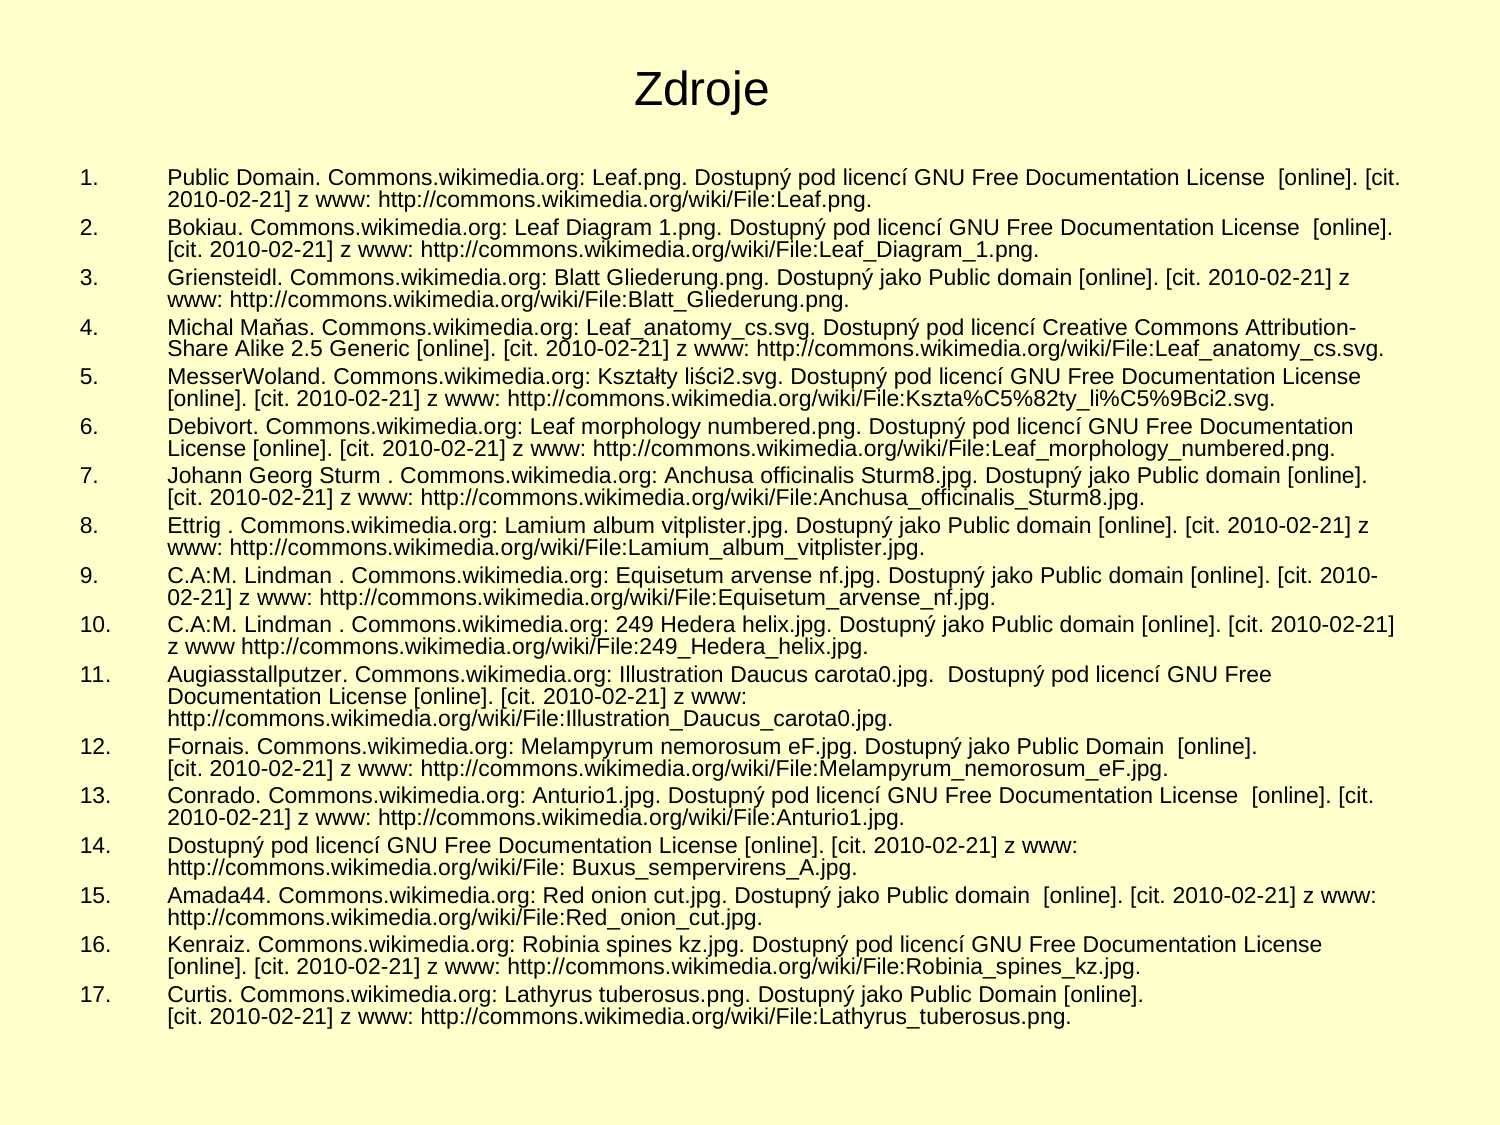

# Zdroje
Public Domain. Commons.wikimedia.org: Leaf.png. Dostupný pod licencí GNU Free Documentation License [online]. [cit. 2010-02-21] z www: http://commons.wikimedia.org/wiki/File:Leaf.png.
Bokiau. Commons.wikimedia.org: Leaf Diagram 1.png. Dostupný pod licencí GNU Free Documentation License [online]. [cit. 2010-02-21] z www: http://commons.wikimedia.org/wiki/File:Leaf_Diagram_1.png.
Griensteidl. Commons.wikimedia.org: Blatt Gliederung.png. Dostupný jako Public domain [online]. [cit. 2010-02-21] z www: http://commons.wikimedia.org/wiki/File:Blatt_Gliederung.png.
Michal Maňas. Commons.wikimedia.org: Leaf_anatomy_cs.svg. Dostupný pod licencí Creative Commons Attribution-Share Alike 2.5 Generic [online]. [cit. 2010-02-21] z www: http://commons.wikimedia.org/wiki/File:Leaf_anatomy_cs.svg.
MesserWoland. Commons.wikimedia.org: Kształty liści2.svg. Dostupný pod licencí GNU Free Documentation License [online]. [cit. 2010-02-21] z www: http://commons.wikimedia.org/wiki/File:Kszta%C5%82ty_li%C5%9Bci2.svg.
Debivort. Commons.wikimedia.org: Leaf morphology numbered.png. Dostupný pod licencí GNU Free Documentation License [online]. [cit. 2010-02-21] z www: http://commons.wikimedia.org/wiki/File:Leaf_morphology_numbered.png.
Johann Georg Sturm . Commons.wikimedia.org: Anchusa officinalis Sturm8.jpg. Dostupný jako Public domain [online]. [cit. 2010-02-21] z www: http://commons.wikimedia.org/wiki/File:Anchusa_officinalis_Sturm8.jpg.
Ettrig . Commons.wikimedia.org: Lamium album vitplister.jpg. Dostupný jako Public domain [online]. [cit. 2010-02-21] z www: http://commons.wikimedia.org/wiki/File:Lamium_album_vitplister.jpg.
C.A:M. Lindman . Commons.wikimedia.org: Equisetum arvense nf.jpg. Dostupný jako Public domain [online]. [cit. 2010-02-21] z www: http://commons.wikimedia.org/wiki/File:Equisetum_arvense_nf.jpg.
C.A:M. Lindman . Commons.wikimedia.org: 249 Hedera helix.jpg. Dostupný jako Public domain [online]. [cit. 2010-02-21] z www http://commons.wikimedia.org/wiki/File:249_Hedera_helix.jpg.
Augiasstallputzer. Commons.wikimedia.org: Illustration Daucus carota0.jpg. Dostupný pod licencí GNU Free Documentation License [online]. [cit. 2010-02-21] z www: http://commons.wikimedia.org/wiki/File:Illustration_Daucus_carota0.jpg.
Fornais. Commons.wikimedia.org: Melampyrum nemorosum eF.jpg. Dostupný jako Public Domain [online].
[cit. 2010-02-21] z www: http://commons.wikimedia.org/wiki/File:Melampyrum_nemorosum_eF.jpg.
Conrado. Commons.wikimedia.org: Anturio1.jpg. Dostupný pod licencí GNU Free Documentation License [online]. [cit. 2010-02-21] z www: http://commons.wikimedia.org/wiki/File:Anturio1.jpg.
Dostupný pod licencí GNU Free Documentation License [online]. [cit. 2010-02-21] z www: http://commons.wikimedia.org/wiki/File: Buxus_sempervirens_A.jpg.
Amada44. Commons.wikimedia.org: Red onion cut.jpg. Dostupný jako Public domain [online]. [cit. 2010-02-21] z www: http://commons.wikimedia.org/wiki/File:Red_onion_cut.jpg.
Kenraiz. Commons.wikimedia.org: Robinia spines kz.jpg. Dostupný pod licencí GNU Free Documentation License [online]. [cit. 2010-02-21] z www: http://commons.wikimedia.org/wiki/File:Robinia_spines_kz.jpg.
Curtis. Commons.wikimedia.org: Lathyrus tuberosus.png. Dostupný jako Public Domain [online].
[cit. 2010-02-21] z www: http://commons.wikimedia.org/wiki/File:Lathyrus_tuberosus.png.